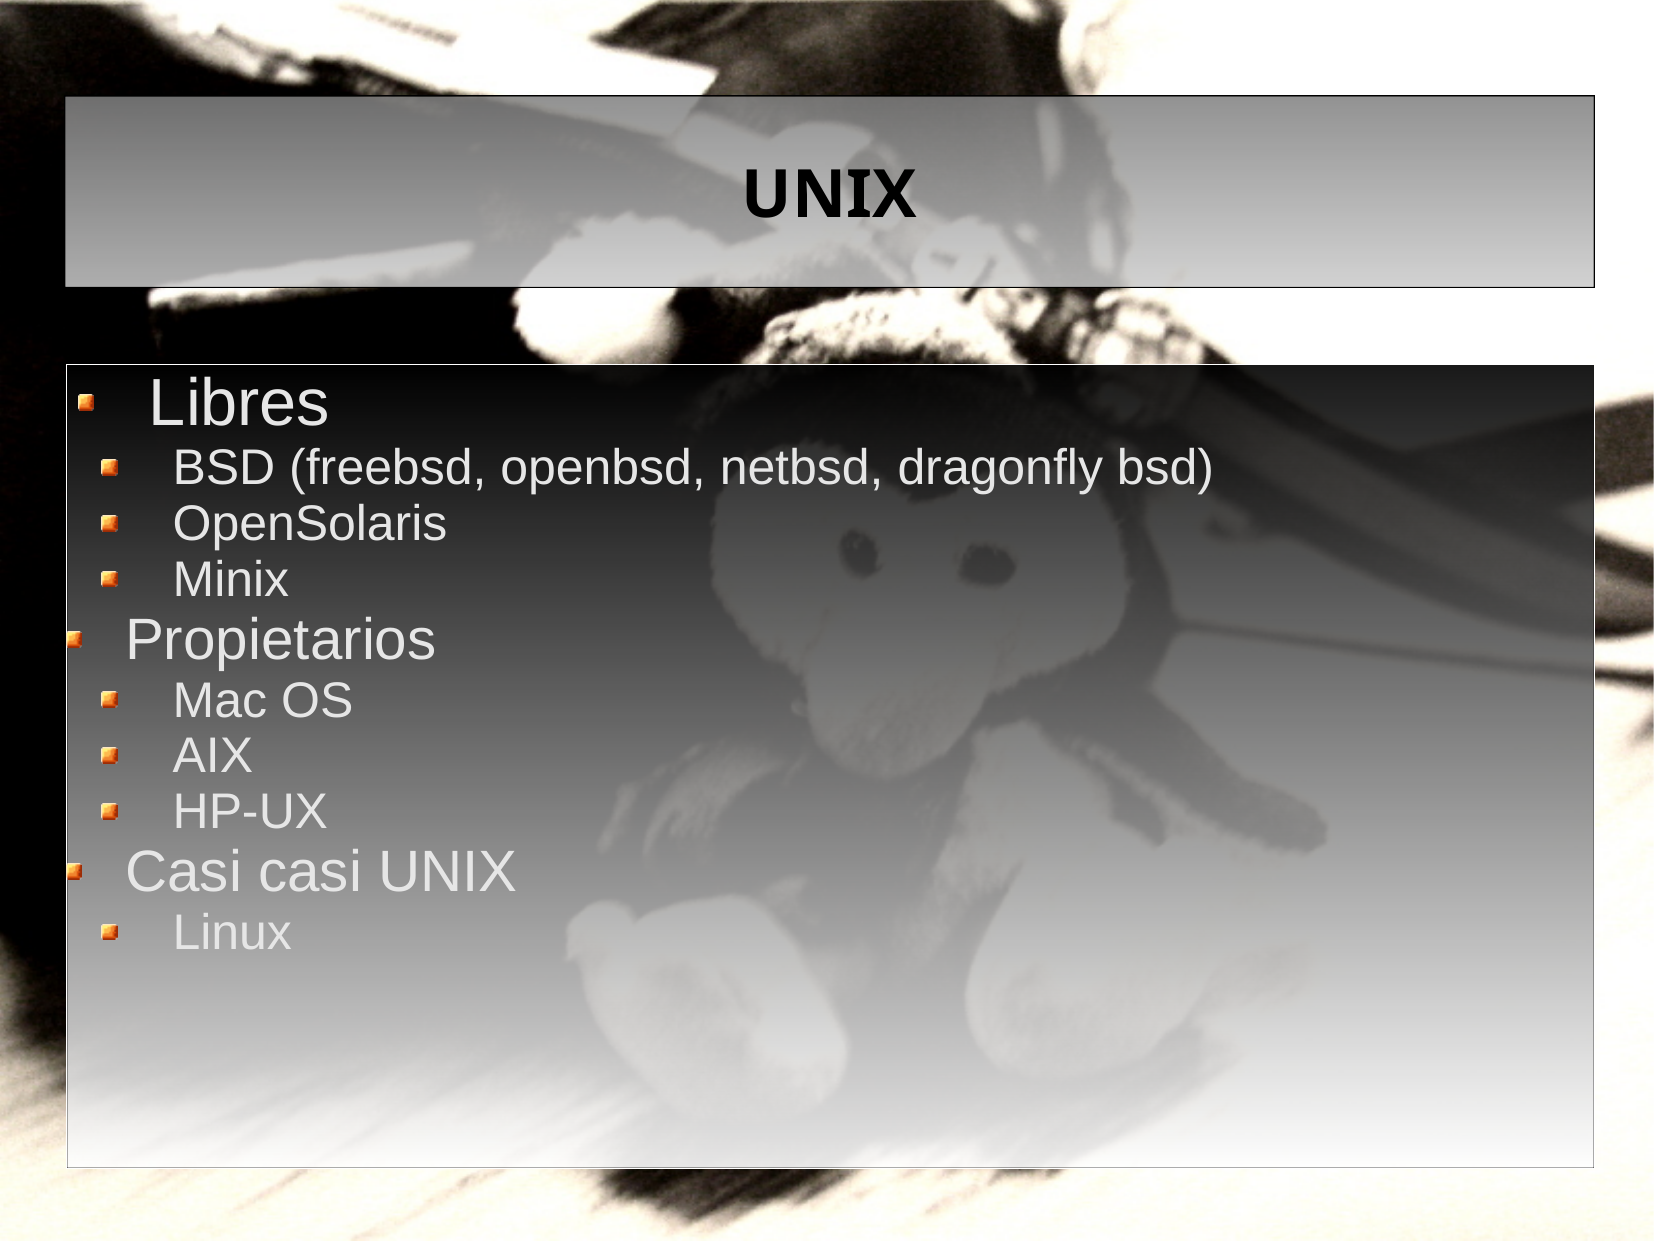

# UNIX
Libres
BSD (freebsd, openbsd, netbsd, dragonfly bsd)
OpenSolaris
Minix
Propietarios
Mac OS
AIX
HP-UX
Casi casi UNIX
Linux